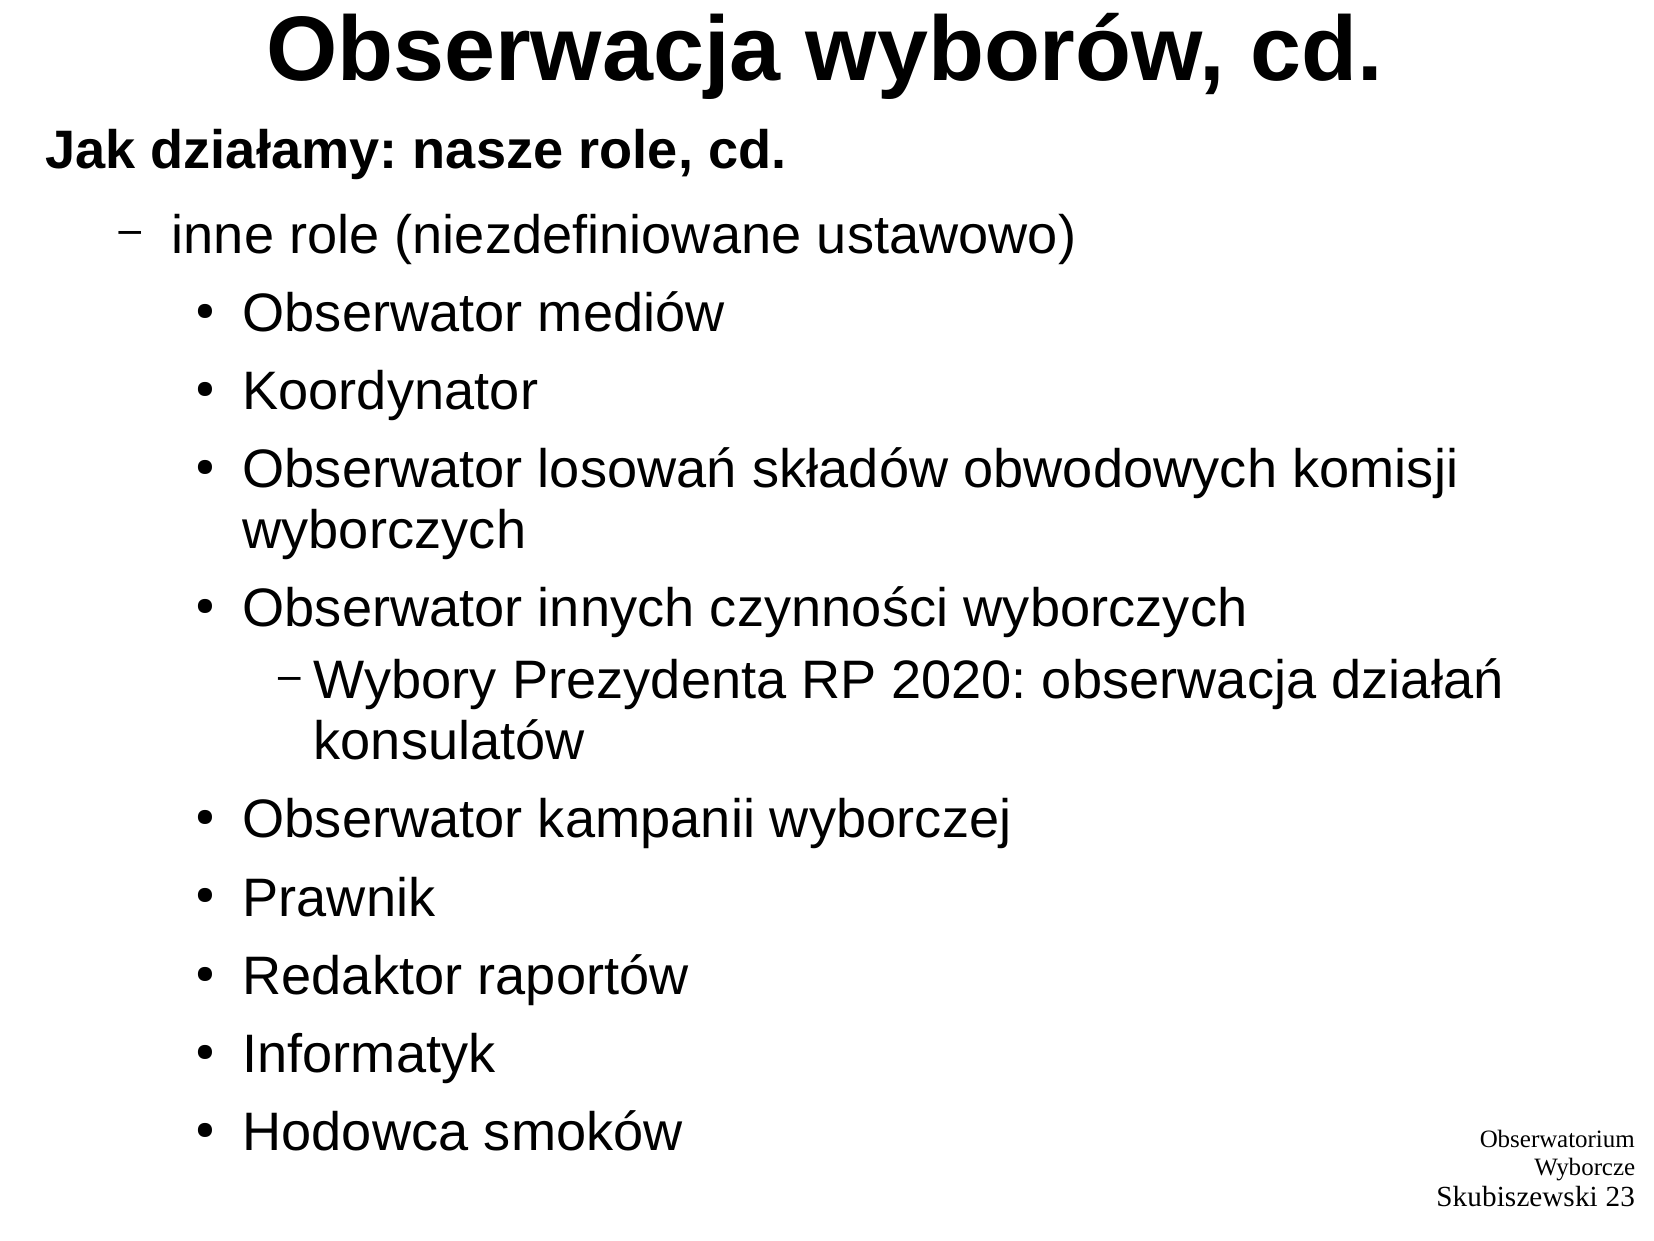

# Obserwacja wyborów, cd.
 Jak działamy: nasze role, cd.
inne role (niezdefiniowane ustawowo)
Obserwator mediów
Koordynator
Obserwator losowań składów obwodowych komisji wyborczych
Obserwator innych czynności wyborczych
Wybory Prezydenta RP 2020: obserwacja działań konsulatów
Obserwator kampanii wyborczej
Prawnik
Redaktor raportów
Informatyk
Hodowca smoków
23